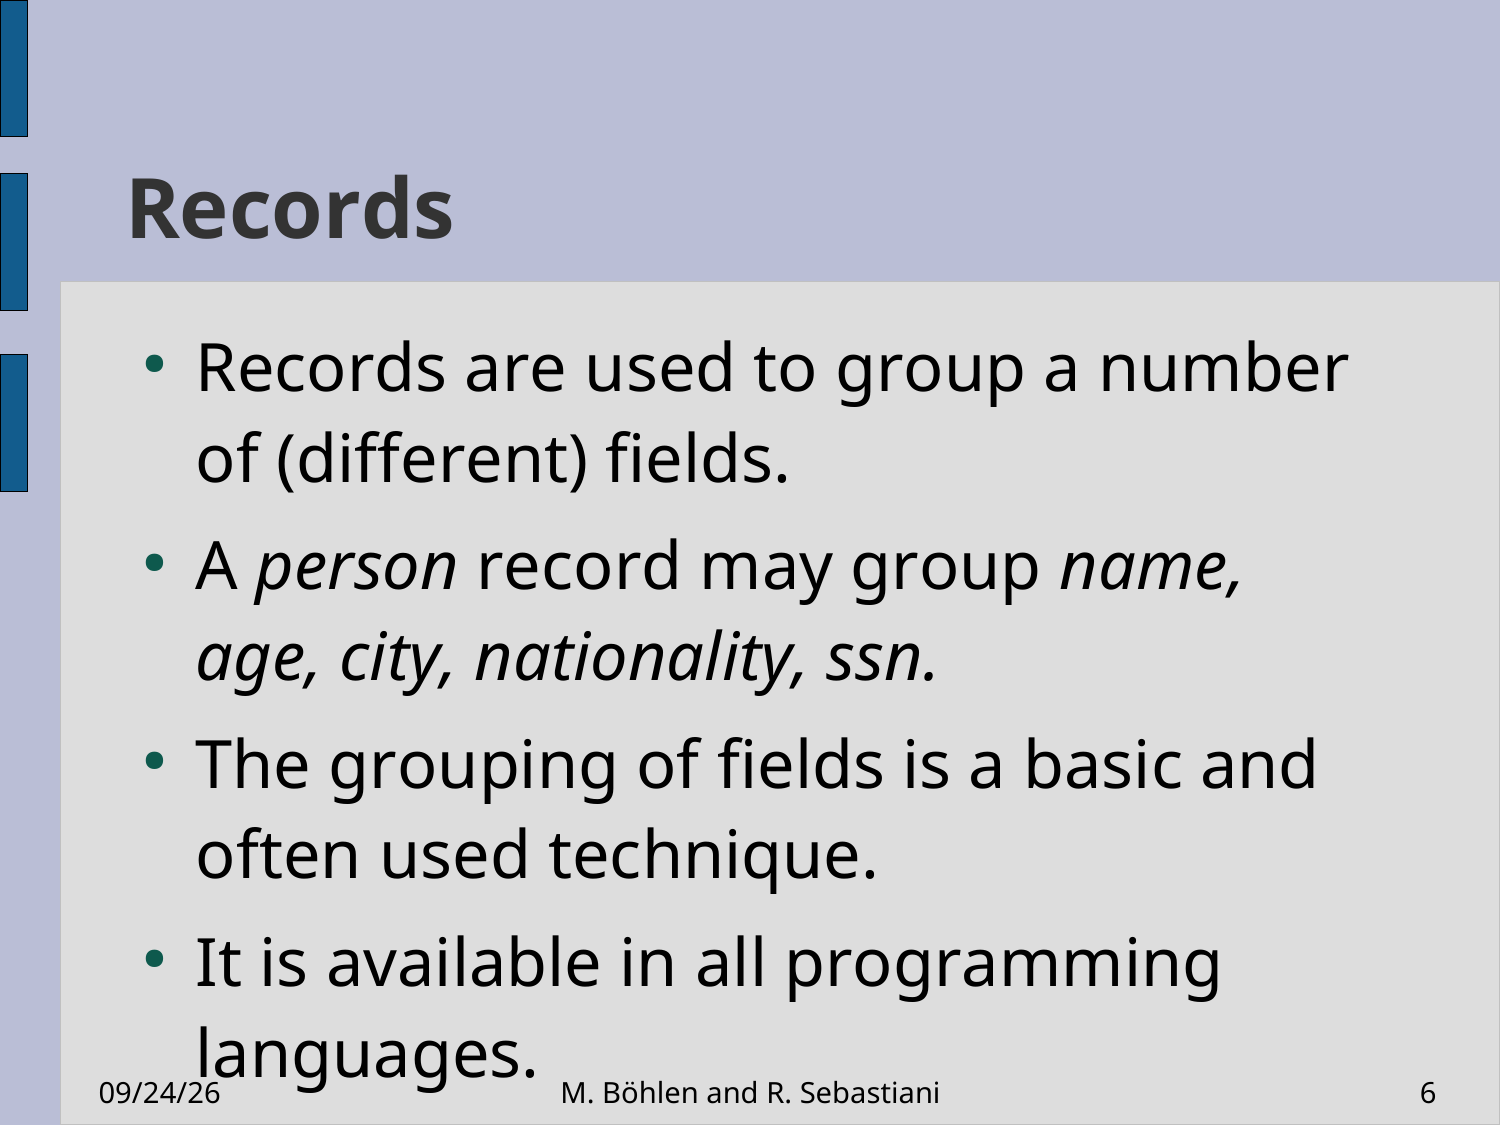

# Records
Records are used to group a number of (different) fields.
A person record may group name, age, city, nationality, ssn.
The grouping of fields is a basic and often used technique.
It is available in all programming languages.
M. Böhlen and R. Sebastiani
6